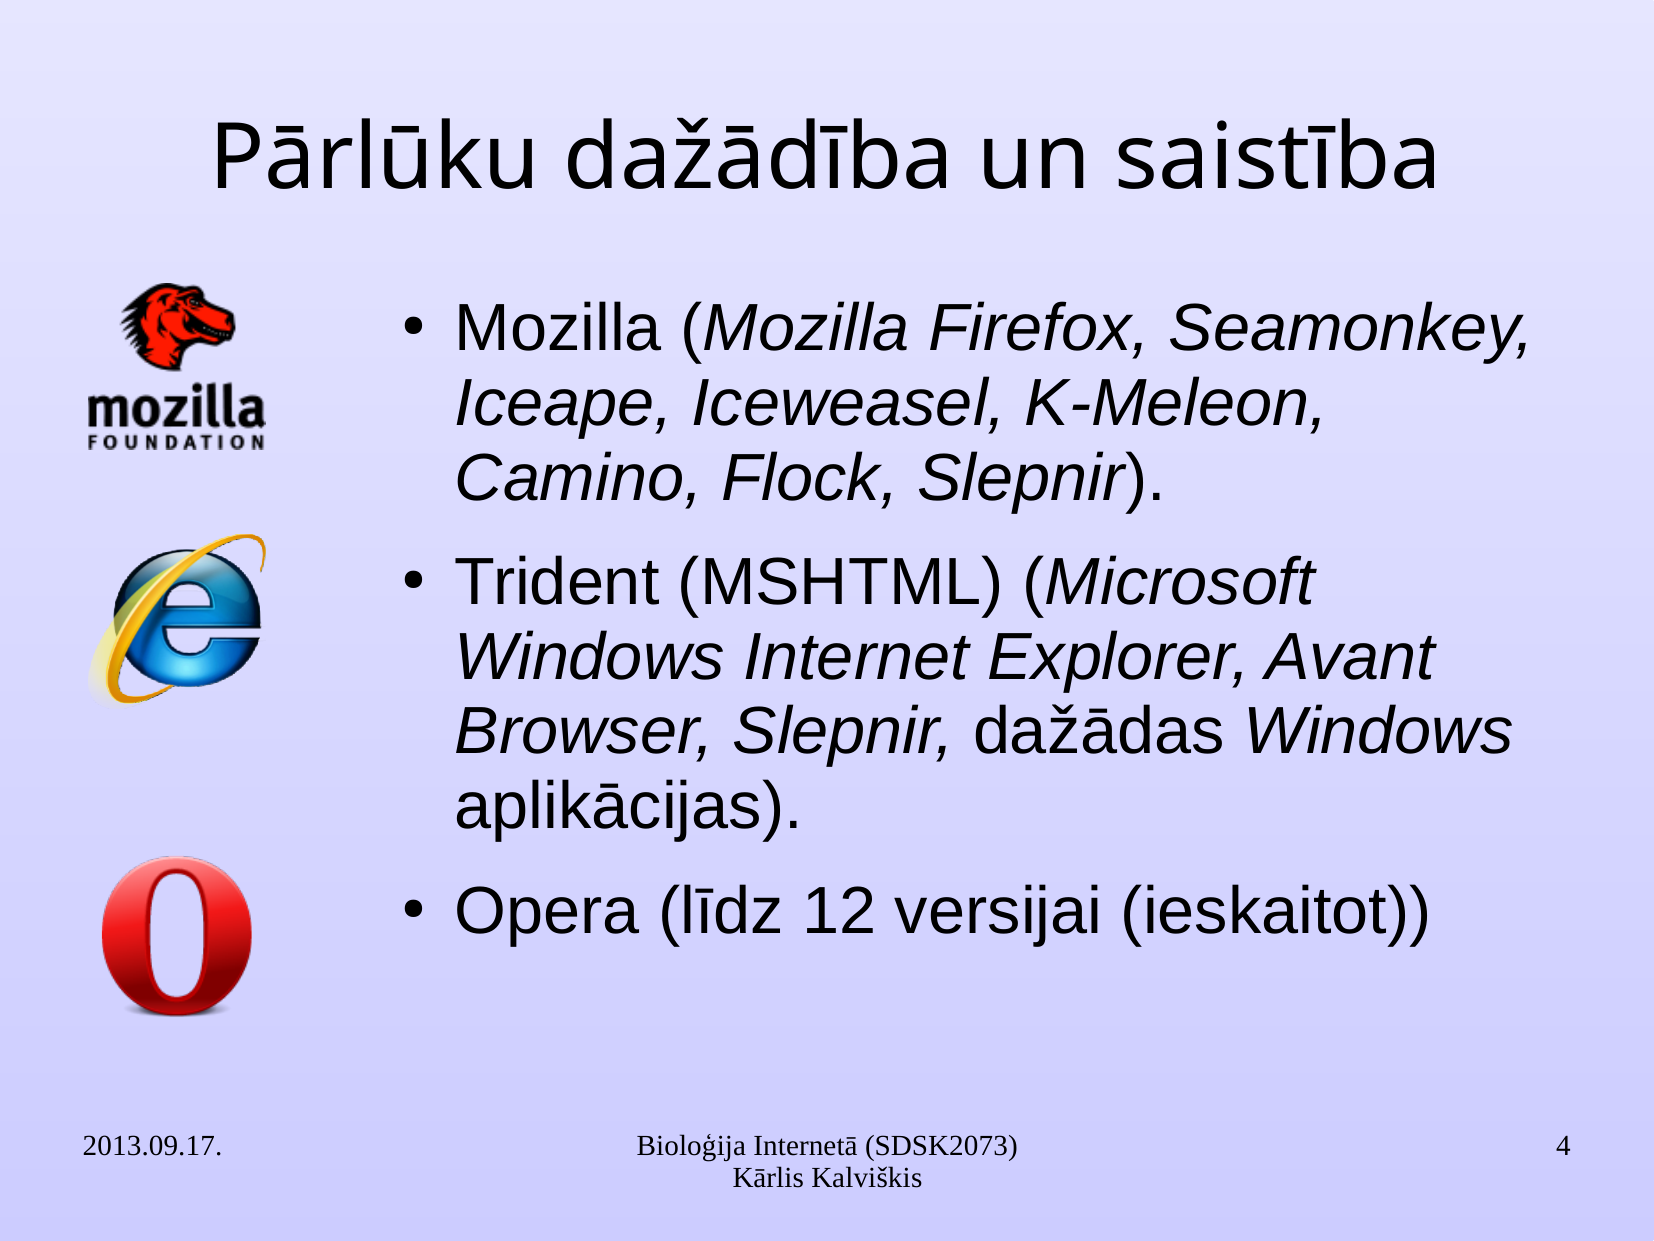

# Pārlūku dažādība un saistība
Mozilla (Mozilla Firefox, Seamonkey, Iceape, Iceweasel, K-Meleon, Camino, Flock, Slepnir).
Trident (MSHTML) (Microsoft Windows Internet Explorer, Avant Browser, Slepnir, dažādas Windows aplikācijas).
Opera (līdz 12 versijai (ieskaitot))
2013.09.17.
4